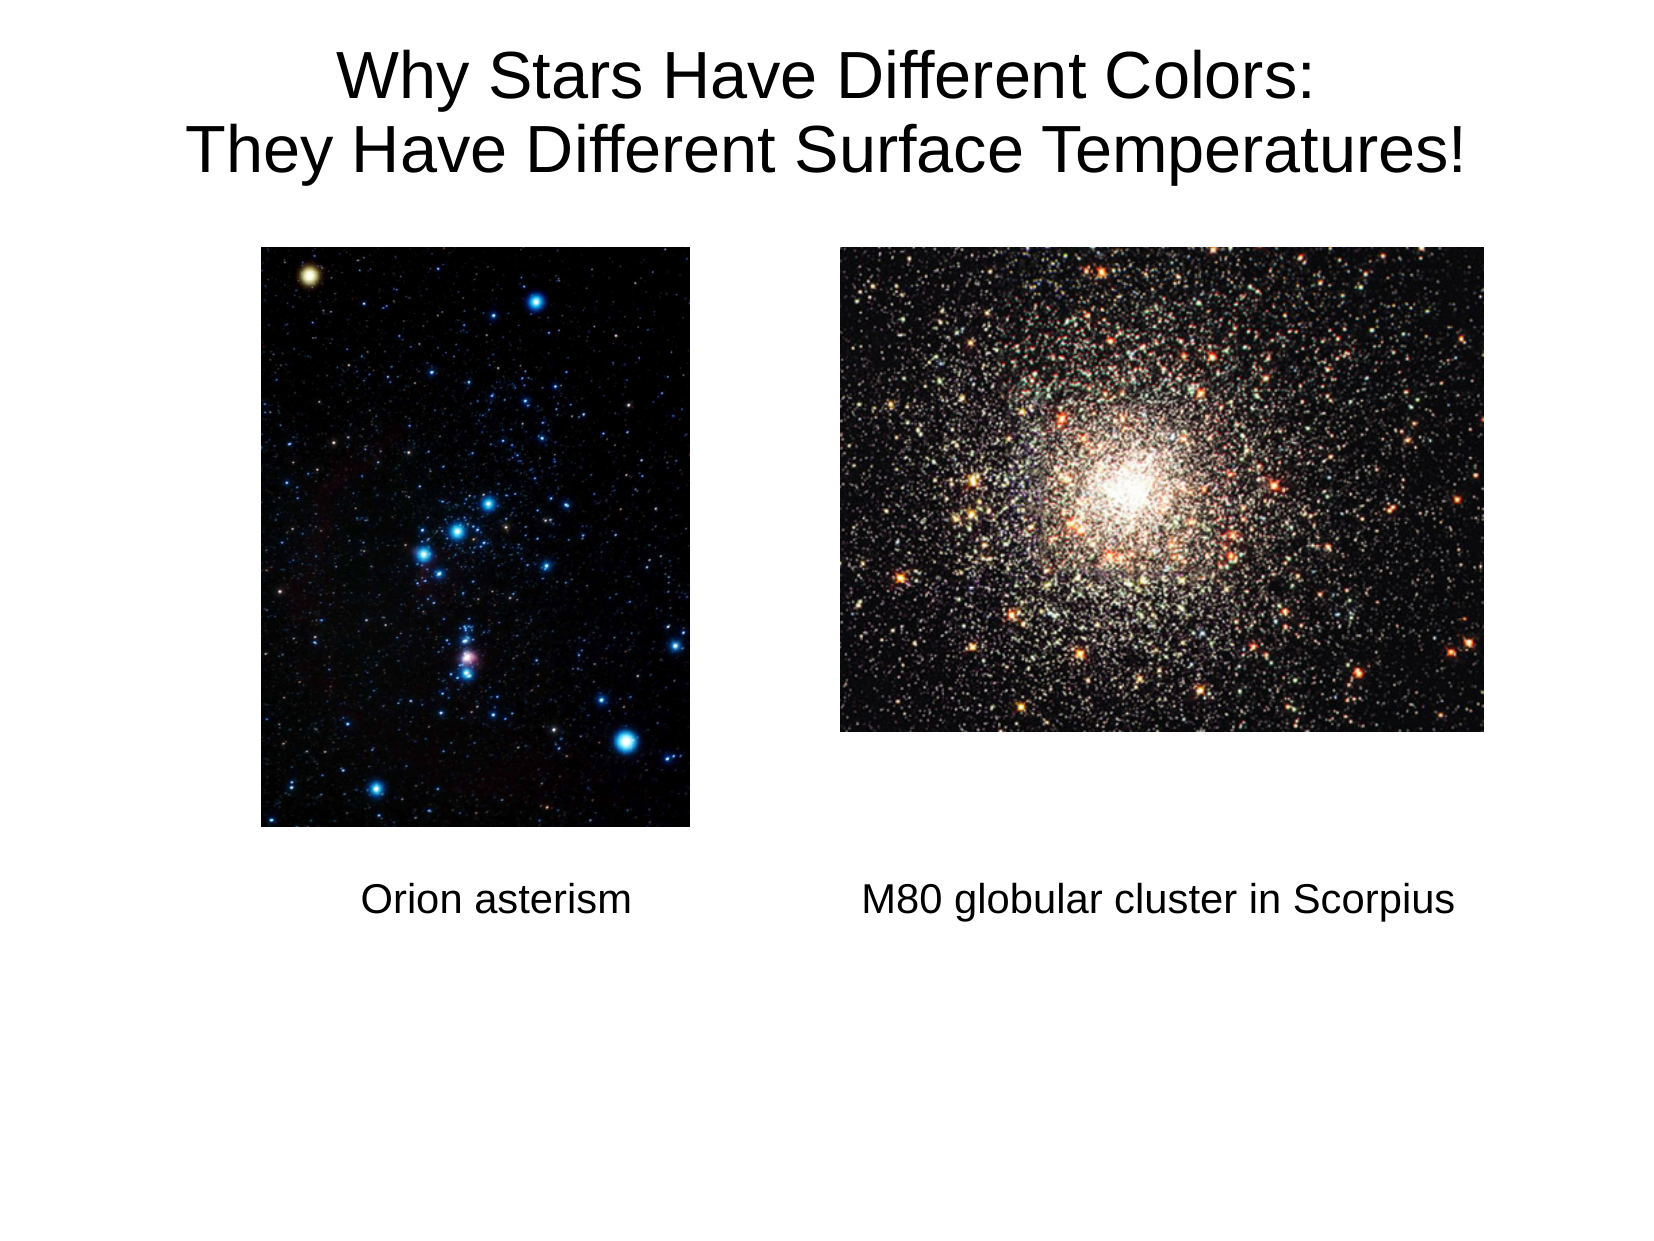

# Why Stars Have Different Colors: They Have Different Surface Temperatures!
Orion asterism
M80 globular cluster in Scorpius